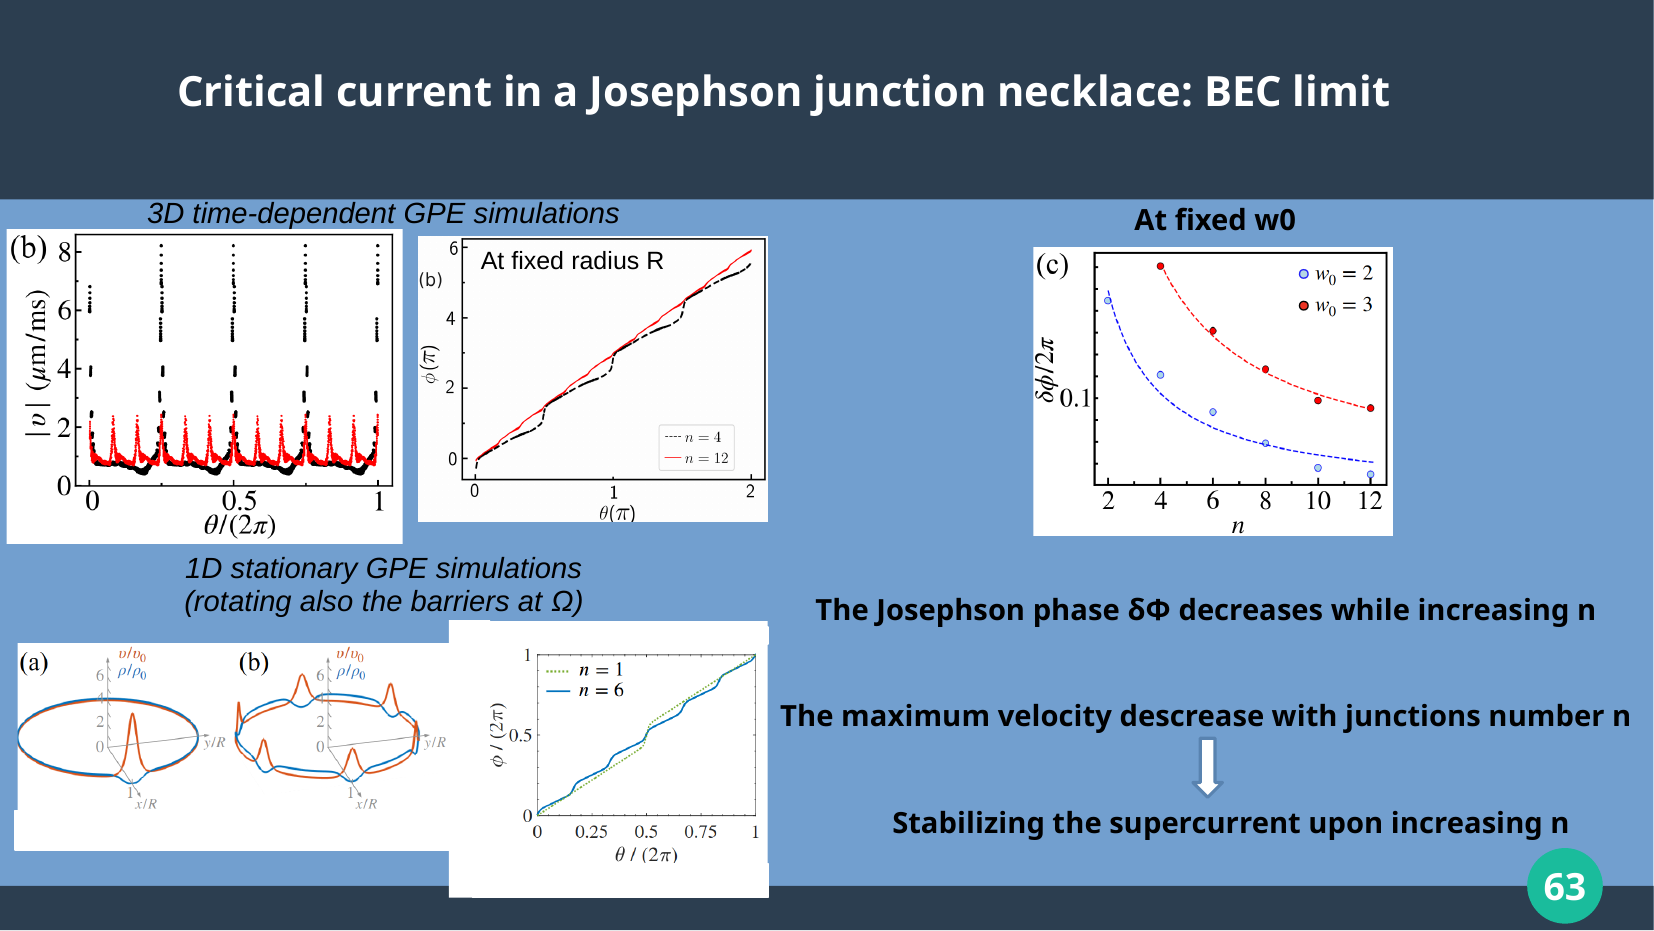

# Critical current in a Josephson junction necklace: BEC limit
At fixed w0
3D time-dependent GPE simulations
At fixed radius R
1D stationary GPE simulations
(rotating also the barriers at Ω)
The Josephson phase δΦ decreases while increasing n
The maximum velocity descrease with junctions number n
Stabilizing the supercurrent upon increasing n